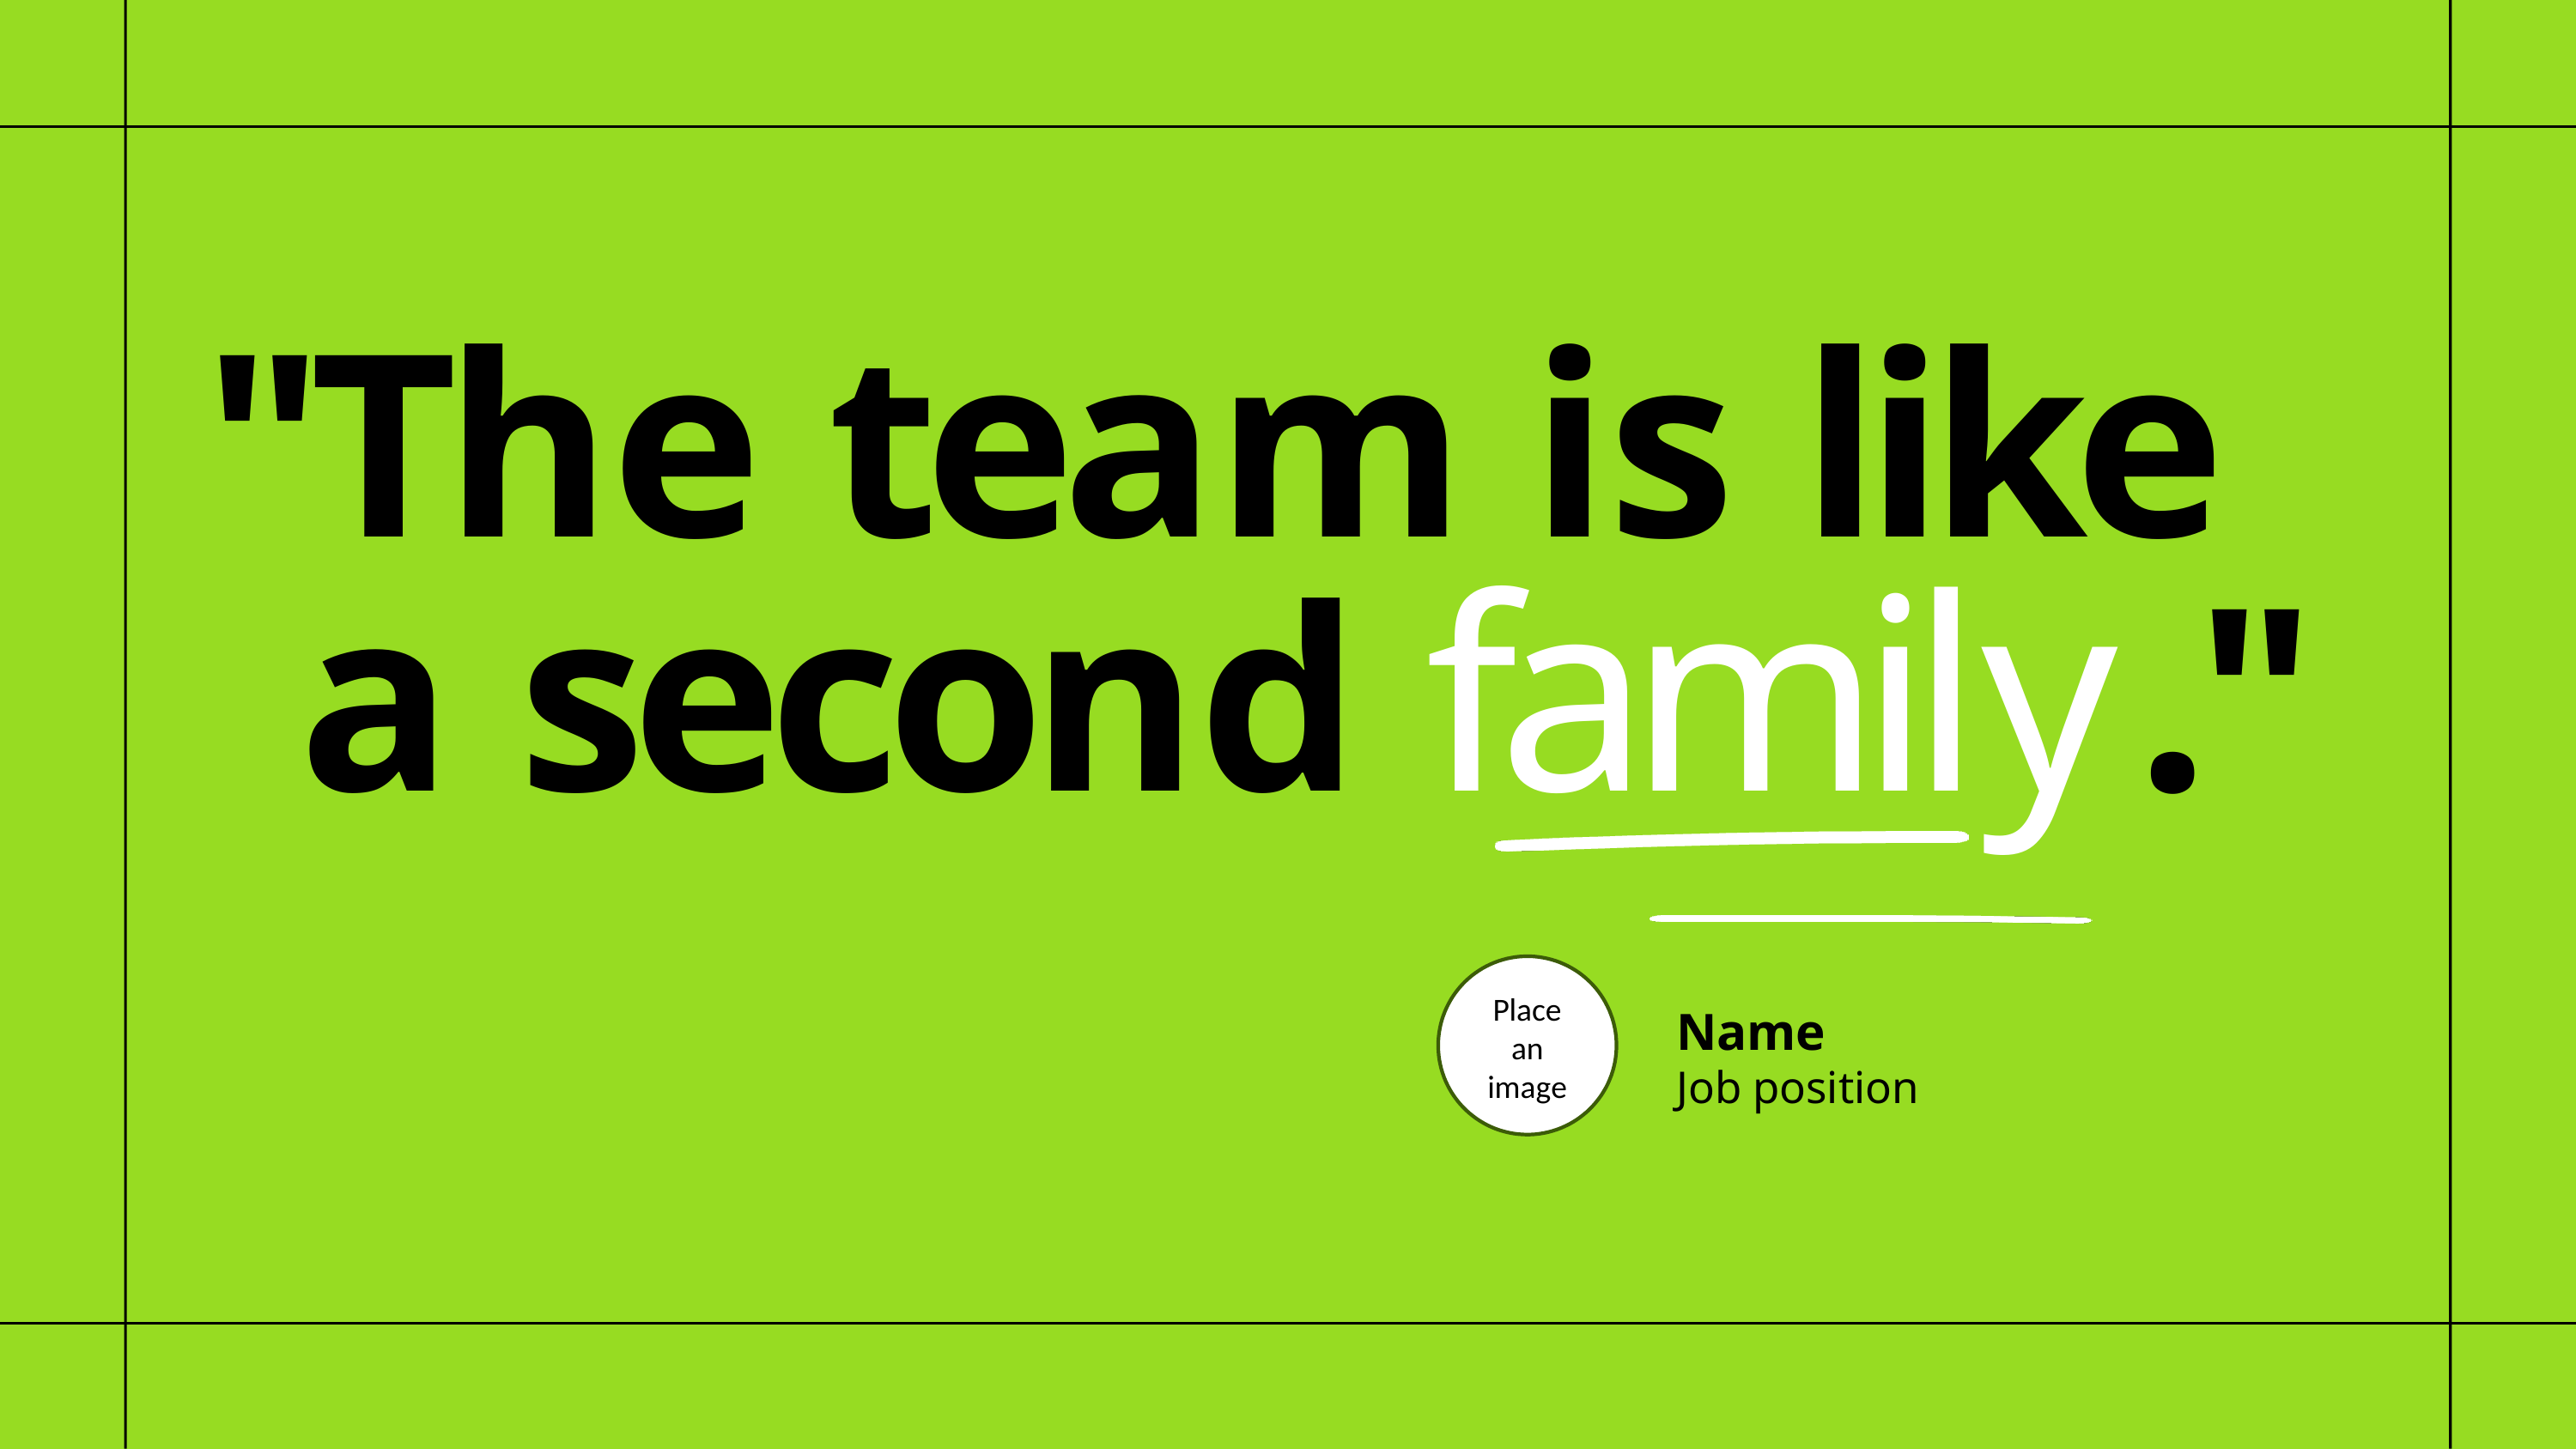

# "The team is like a second family."
Place an image
Name
Job position